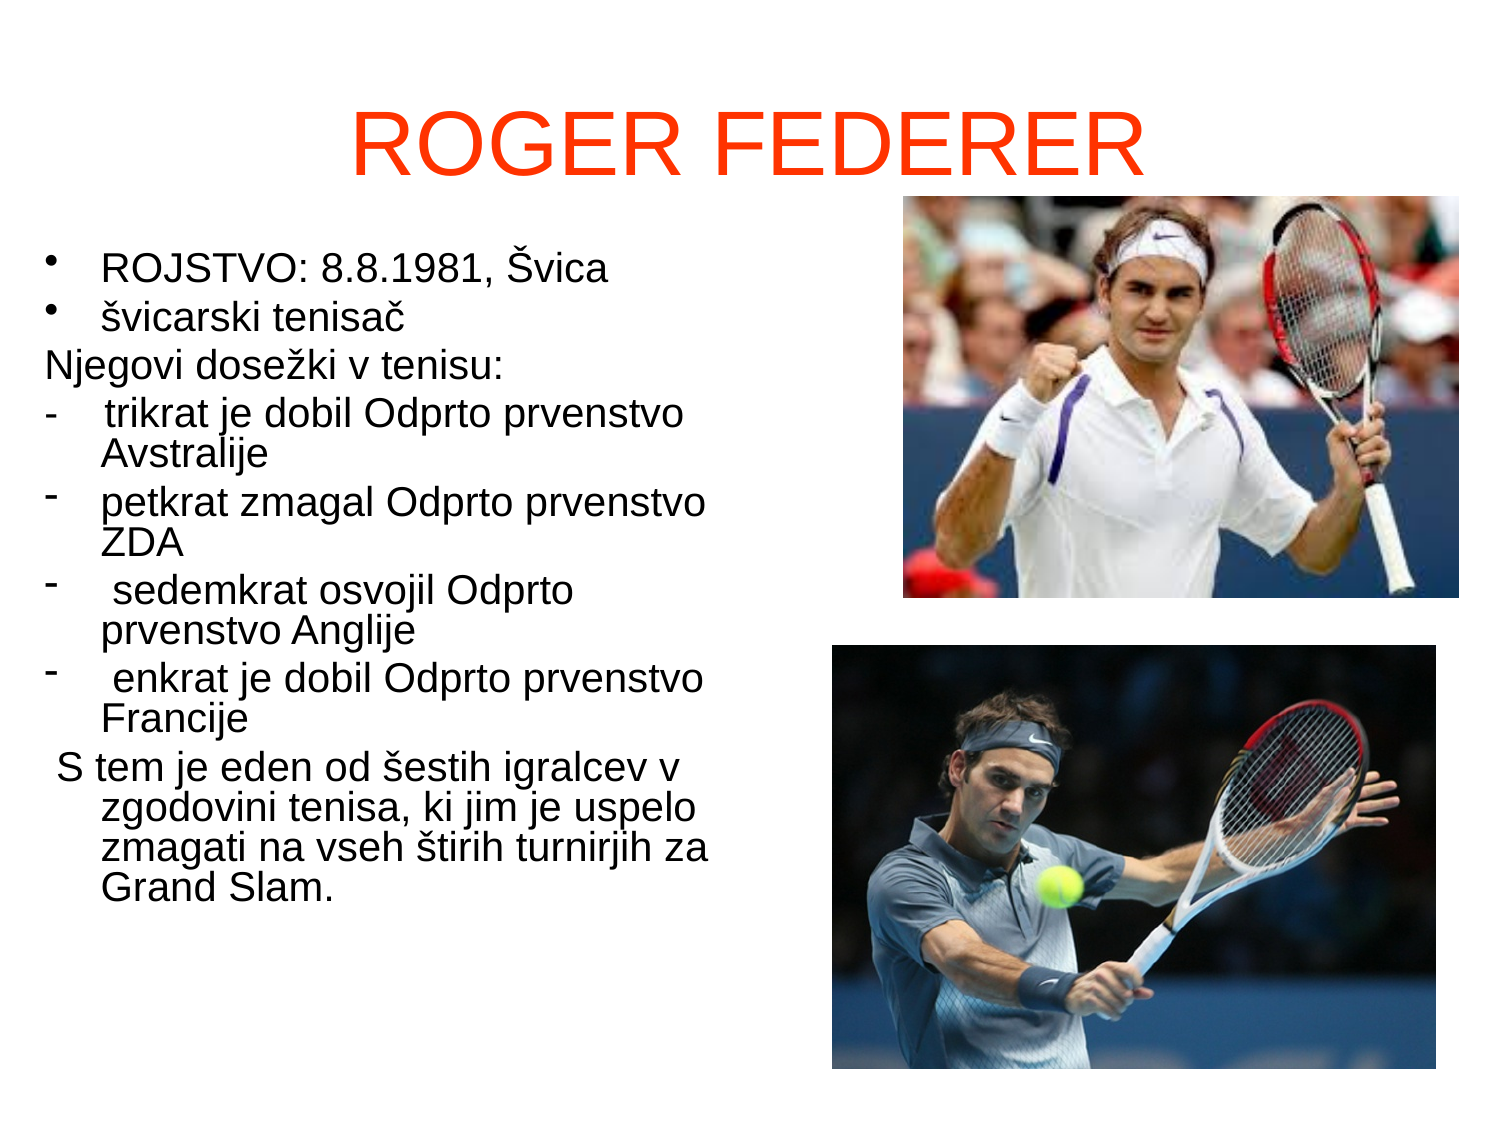

# ROGER FEDERER
ROJSTVO: 8.8.1981, Švica
švicarski tenisač
Njegovi dosežki v tenisu:
- trikrat je dobil Odprto prvenstvo Avstralije
petkrat zmagal Odprto prvenstvo ZDA
 sedemkrat osvojil Odprto prvenstvo Anglije
 enkrat je dobil Odprto prvenstvo Francije
 S tem je eden od šestih igralcev v zgodovini tenisa, ki jim je uspelo zmagati na vseh štirih turnirjih za Grand Slam.